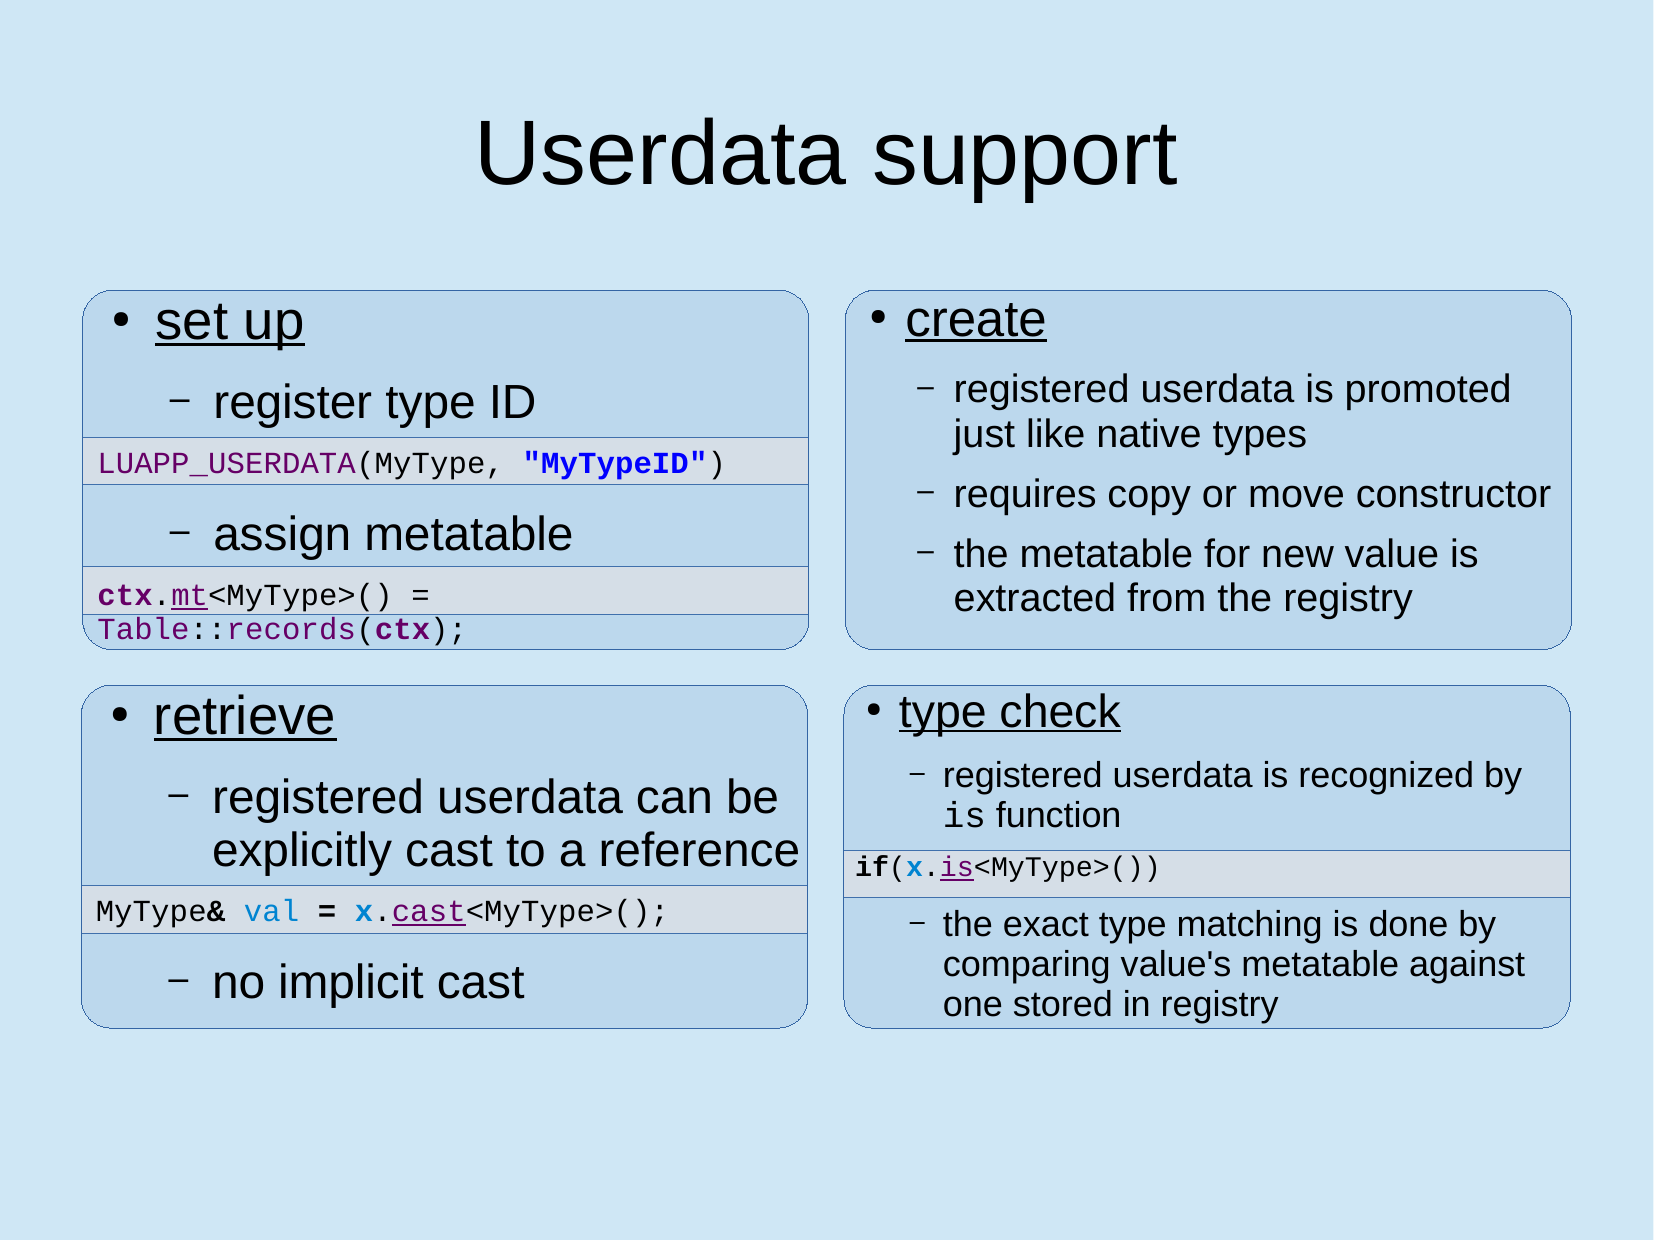

# Userdata support
set up
register type ID
LUAPP_USERDATA(MyType, "MyTypeID")
assign metatable
ctx.mt<MyType>() = Table::records(ctx);
create
registered userdata is promoted just like native types
requires copy or move constructor
the metatable for new value is extracted from the registry
retrieve
registered userdata can be explicitly cast to a reference
MyType& val = x.cast<MyType>();
no implicit cast
type check
registered userdata is recognized by is function
if(x.is<MyType>())
the exact type matching is done by comparing value's metatable against one stored in registry